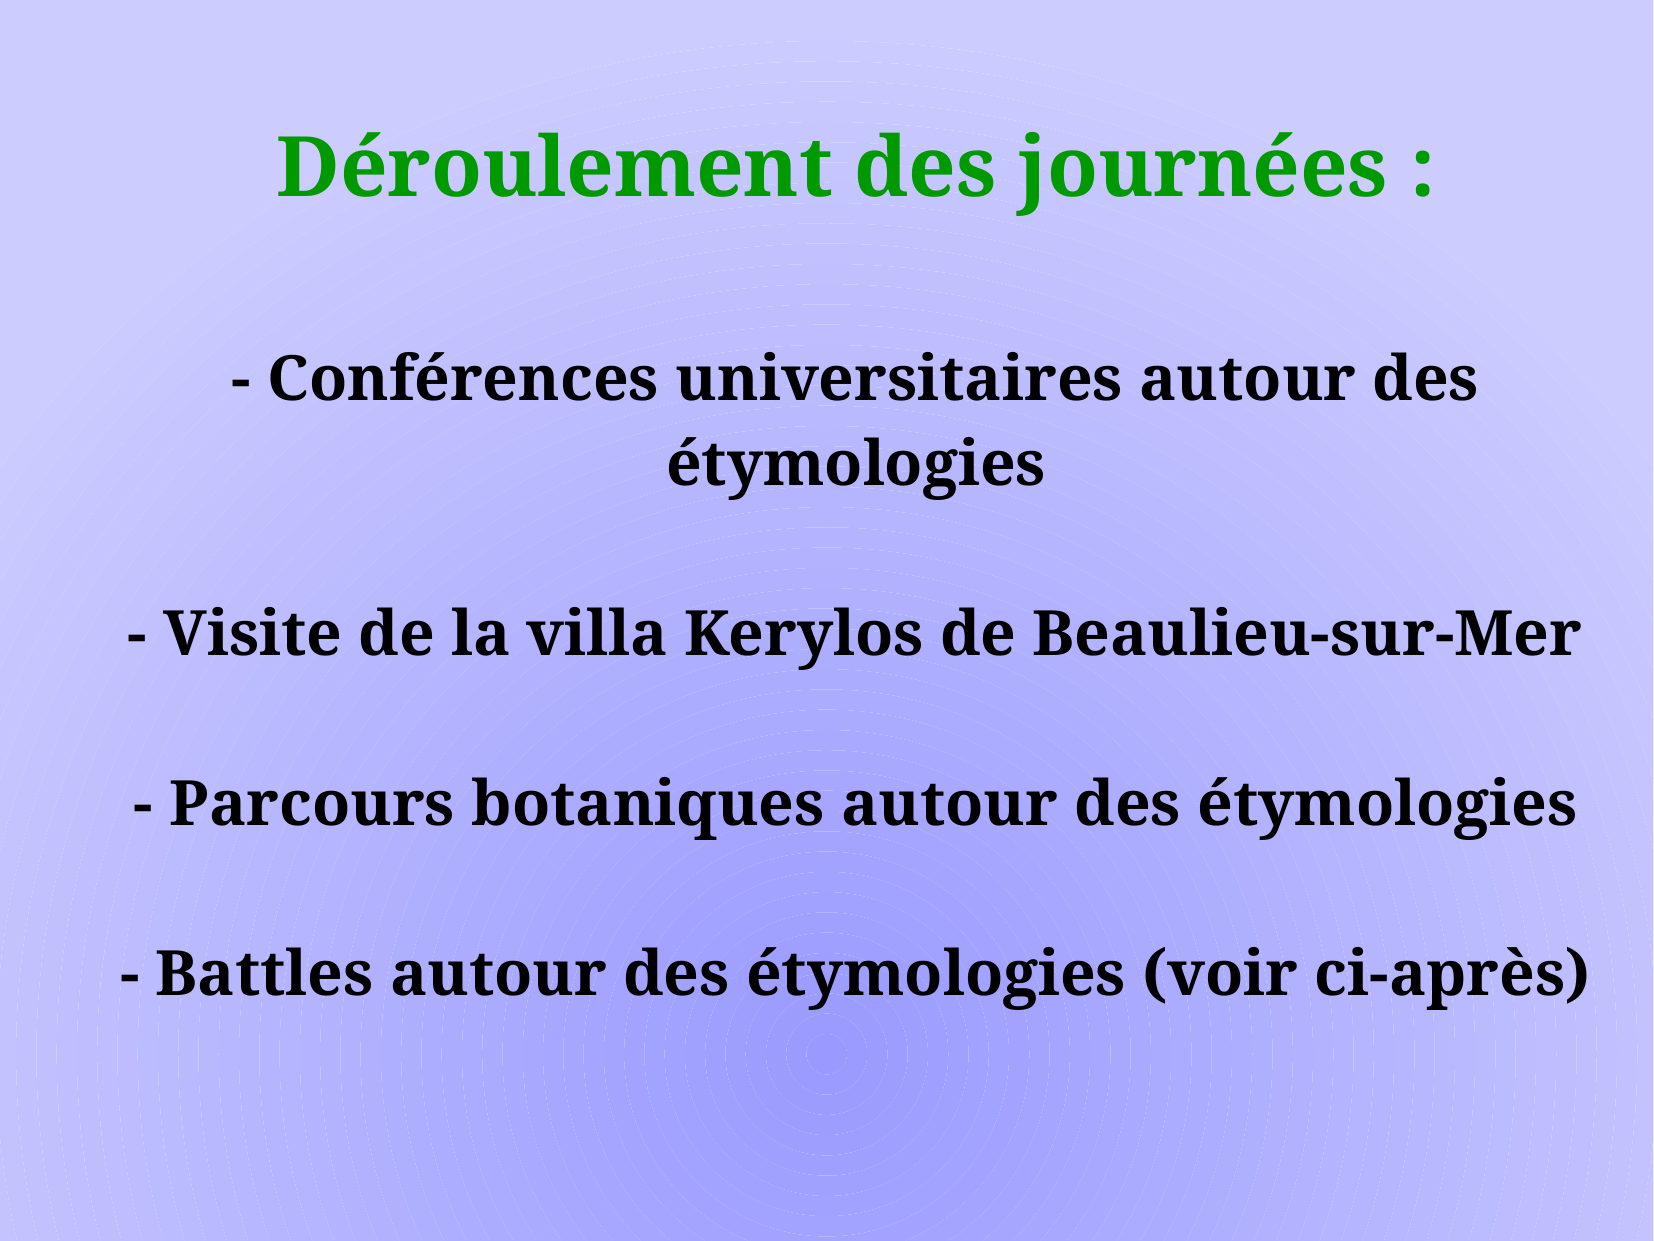

Déroulement des journées :
- Conférences universitaires autour des étymologies
- Visite de la villa Kerylos de Beaulieu-sur-Mer
- Parcours botaniques autour des étymologies
- Battles autour des étymologies (voir ci-après)